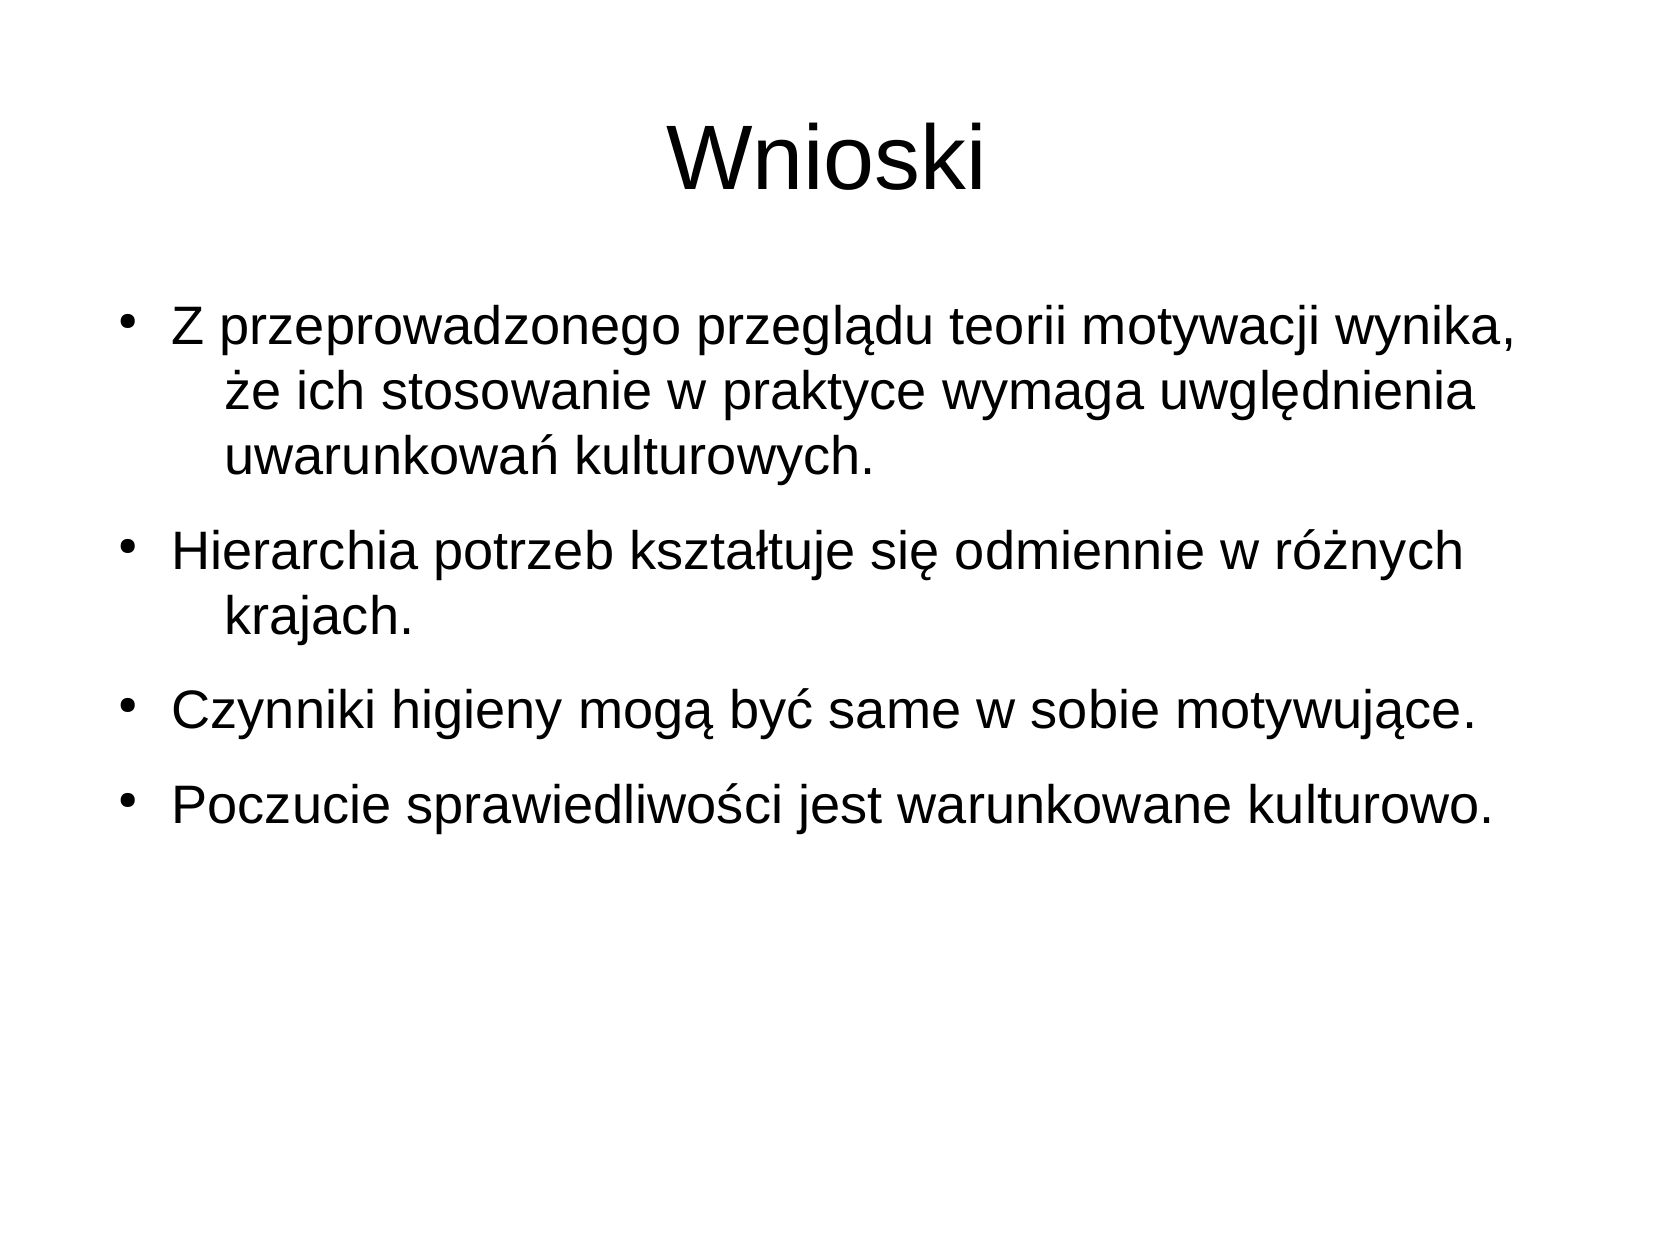

# Wnioski
Z przeprowadzonego przeglądu teorii motywacji wynika, że ich stosowanie w praktyce wymaga uwględnienia uwarunkowań kulturowych.
Hierarchia potrzeb kształtuje się odmiennie w różnych krajach.
Czynniki higieny mogą być same w sobie motywujące.
Poczucie sprawiedliwości jest warunkowane kulturowo.